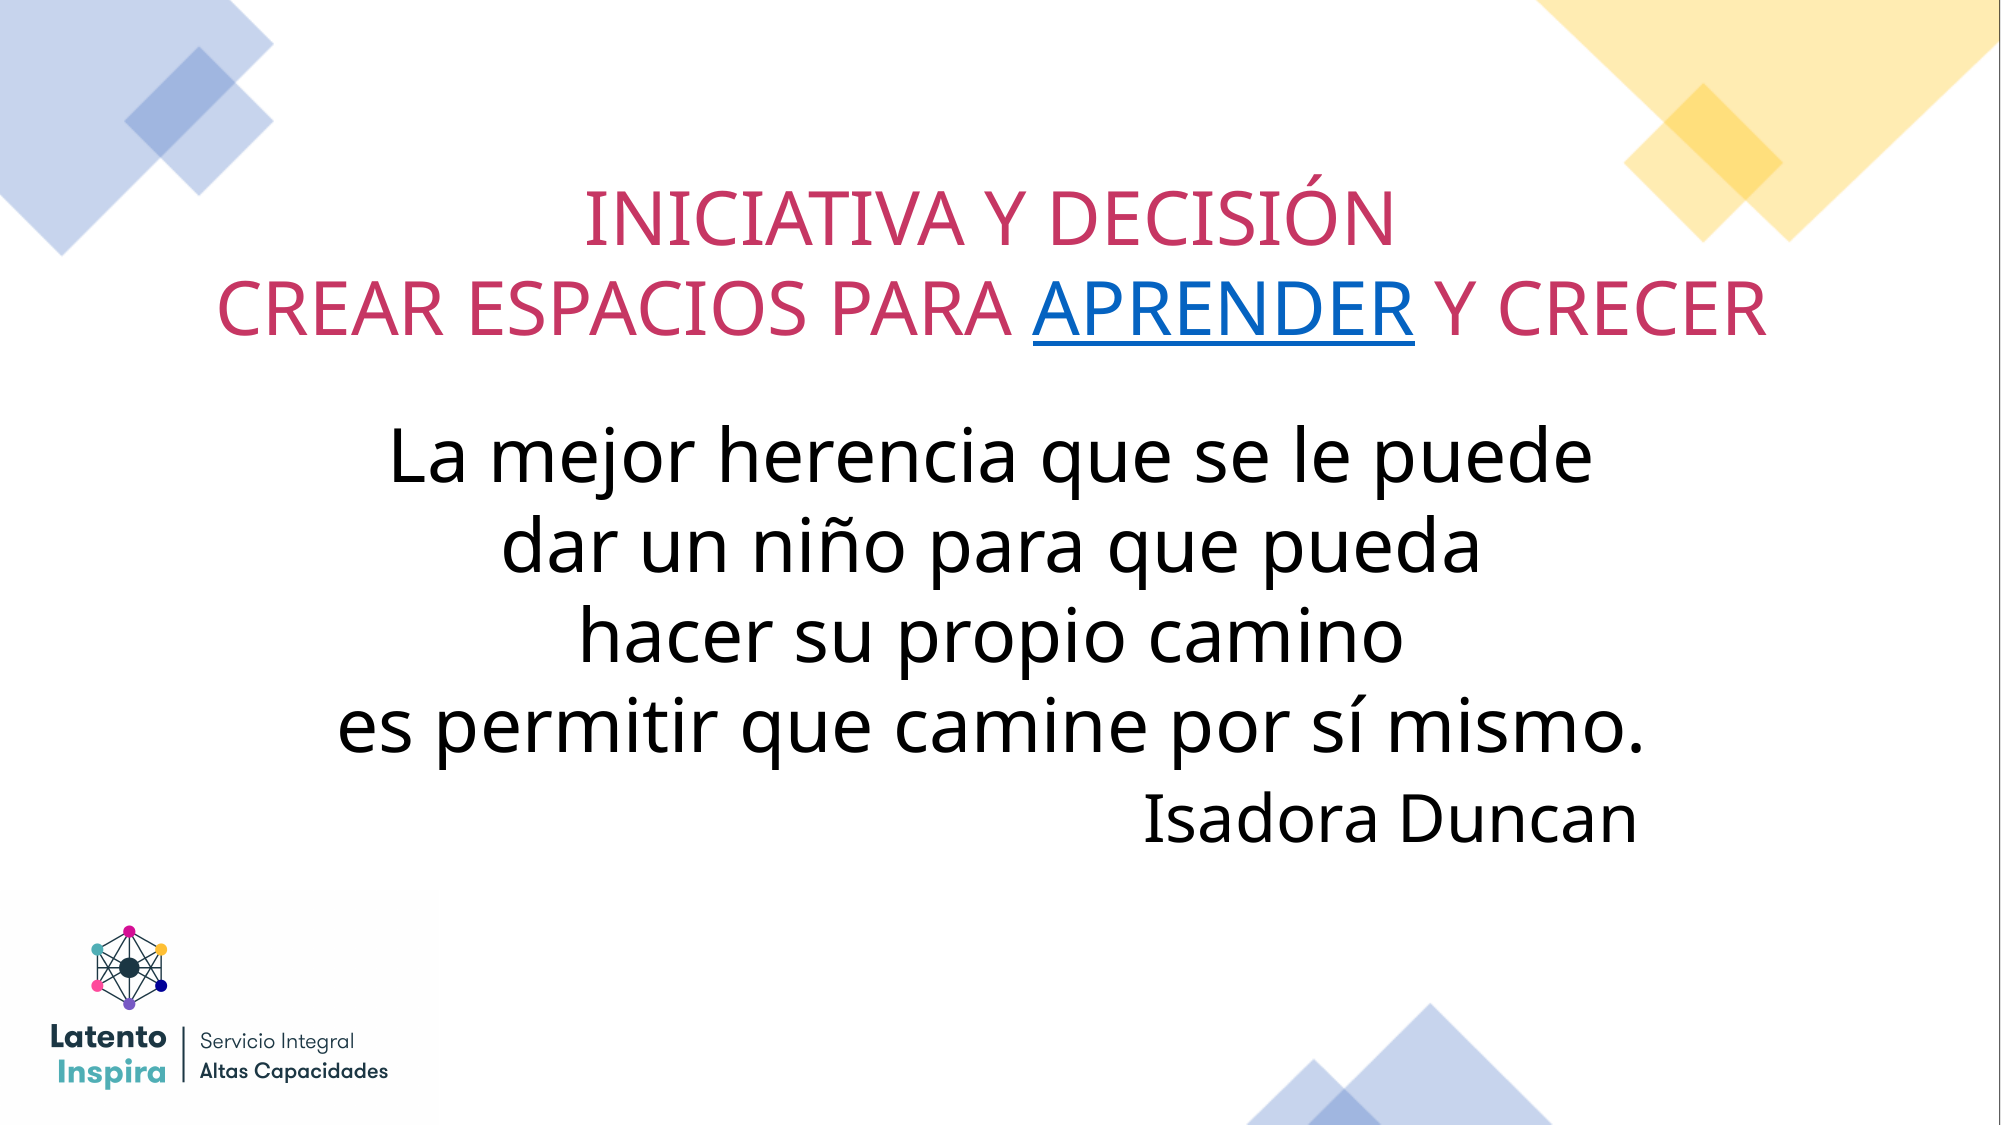

INICIATIVA Y DECISIÓN
CREAR ESPACIOS PARA APRENDER Y CRECER
La mejor herencia que se le puede
dar un niño para que pueda
hacer su propio camino
es permitir que camine por sí mismo.
 Isadora Duncan